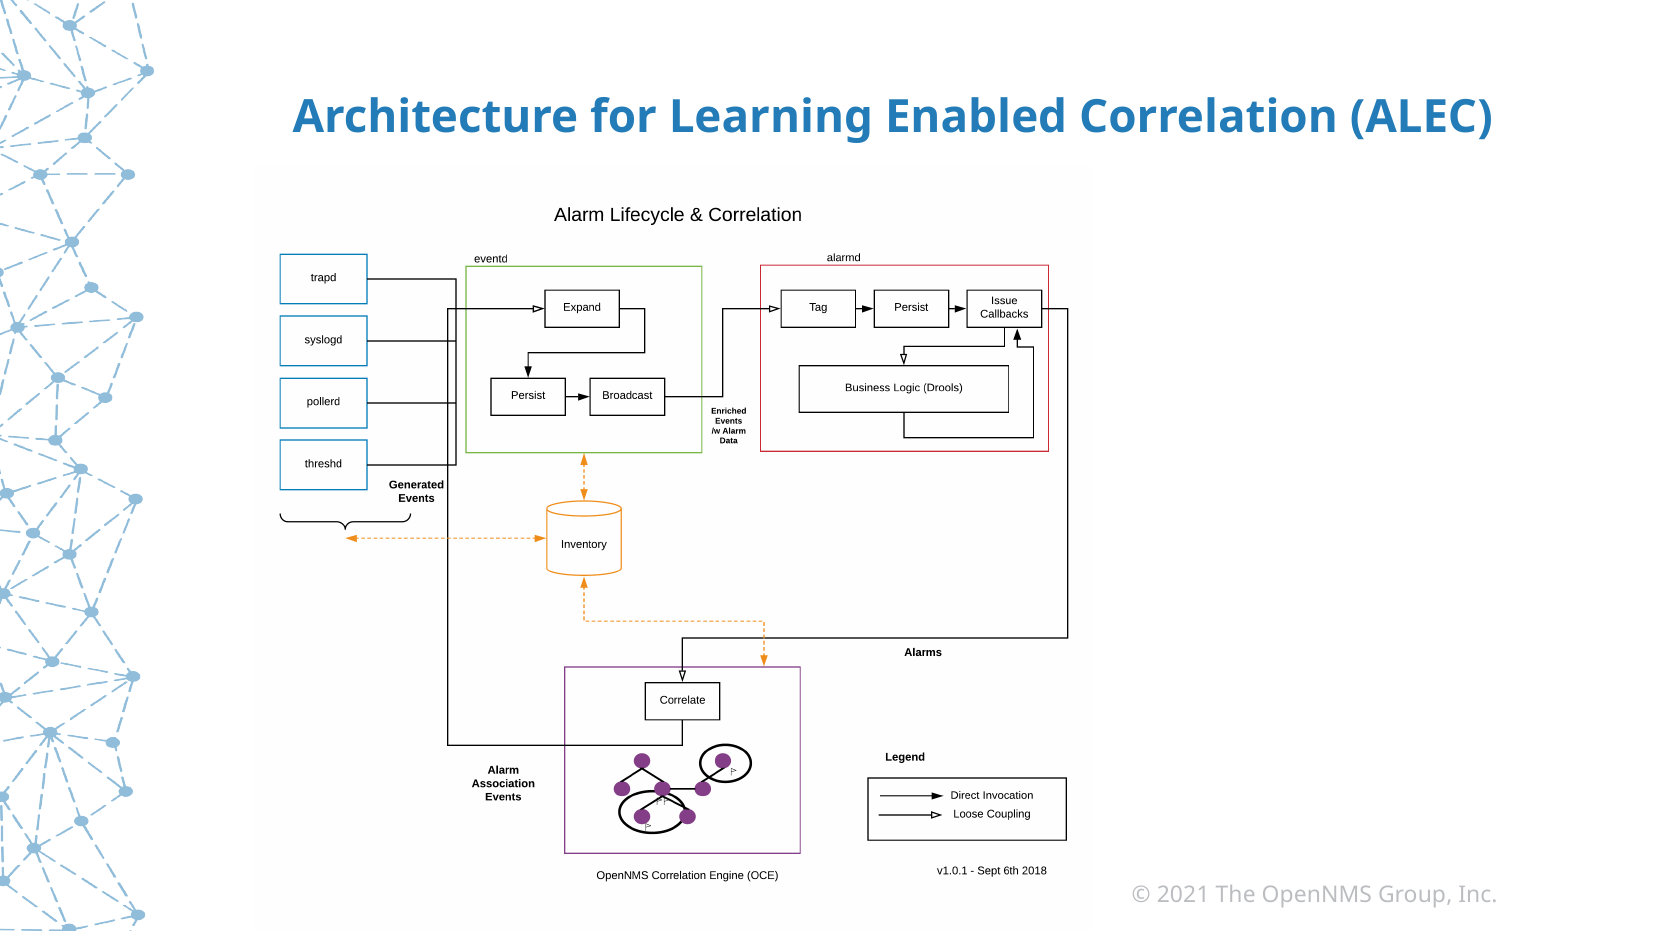

# Architecture for Learning Enabled Correlation (ALEC)